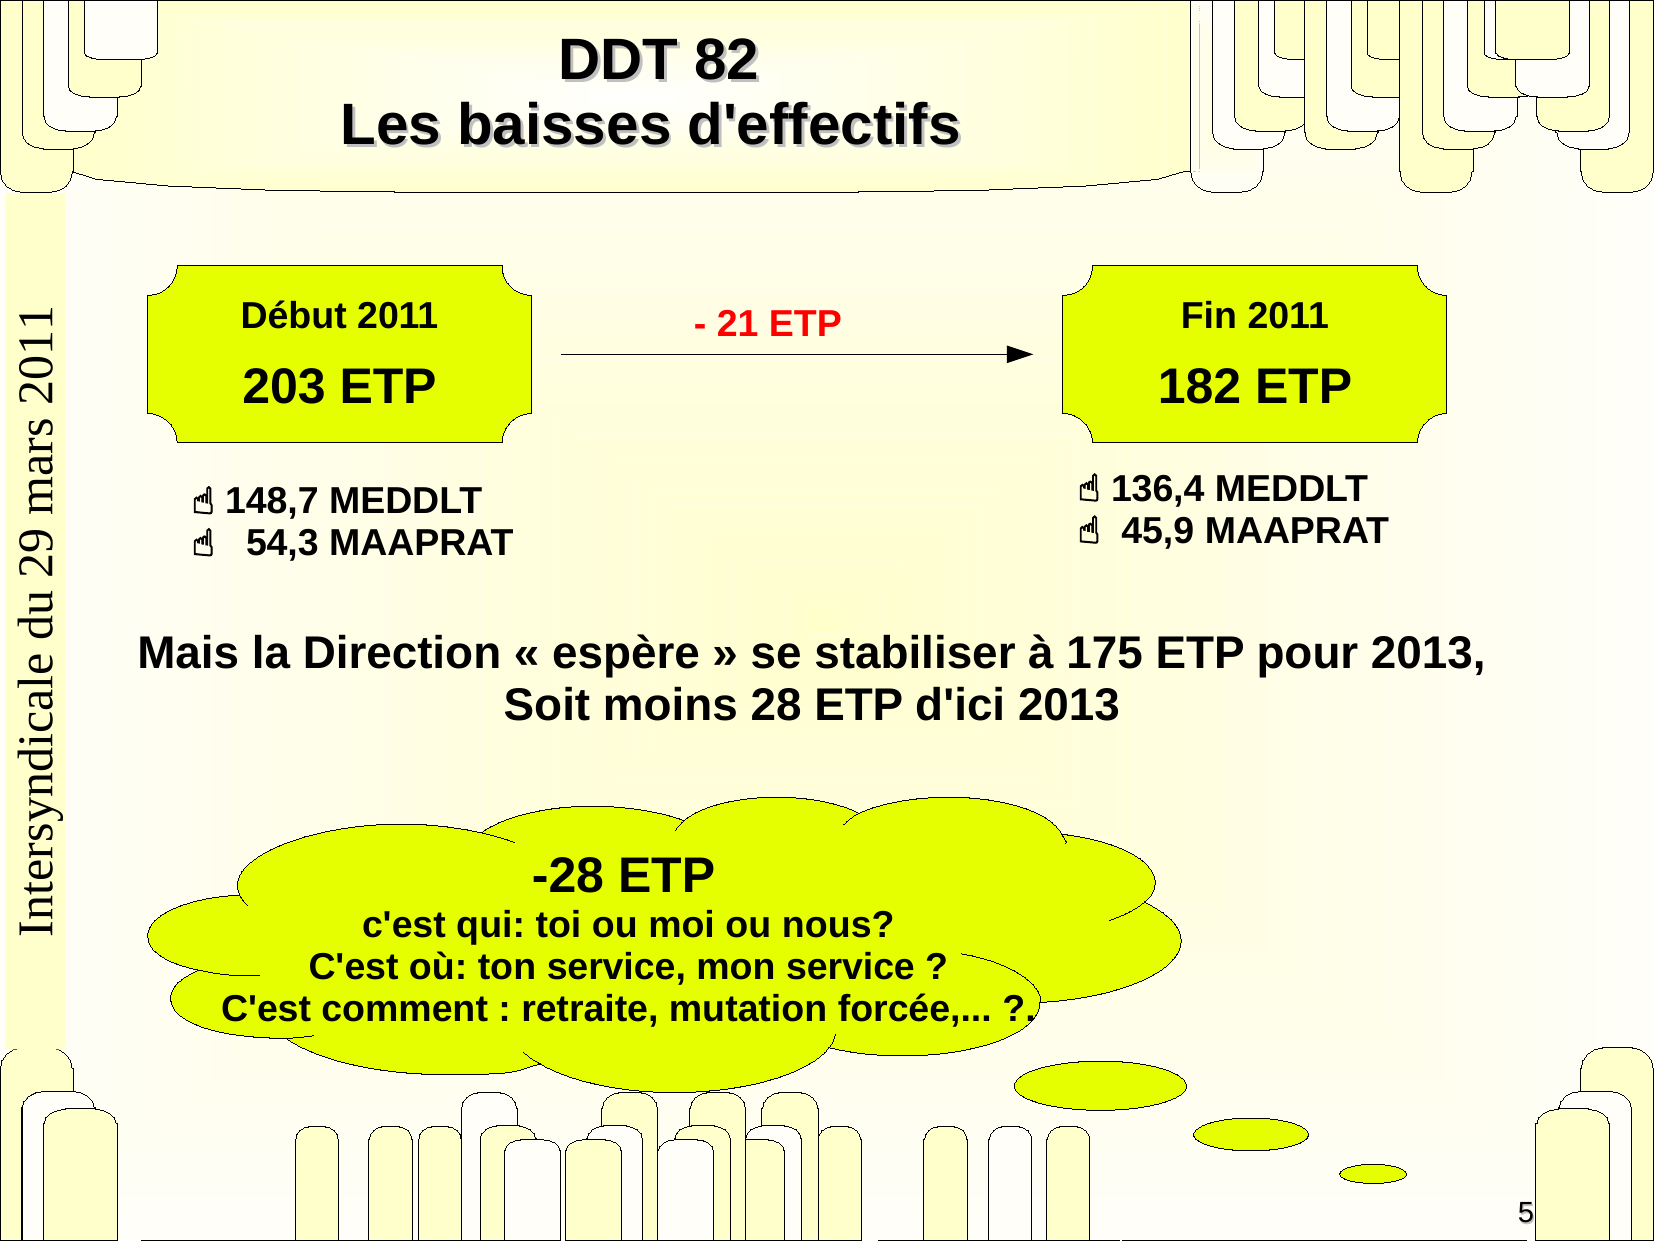

# DDT 82 Les baisses d'effectifs
Début 2011
203 ETP
Fin 2011
182 ETP
- 21 ETP
 136,4 MEDDLT
 45,9 MAAPRAT
 148,7 MEDDLT
 54,3 MAAPRAT
Mais la Direction « espère » se stabiliser à 175 ETP pour 2013,
Soit moins 28 ETP d'ici 2013
-28 ETP
c'est qui: toi ou moi ou nous?
C'est où: ton service, mon service ?
C'est comment : retraite, mutation forcée,... ?.